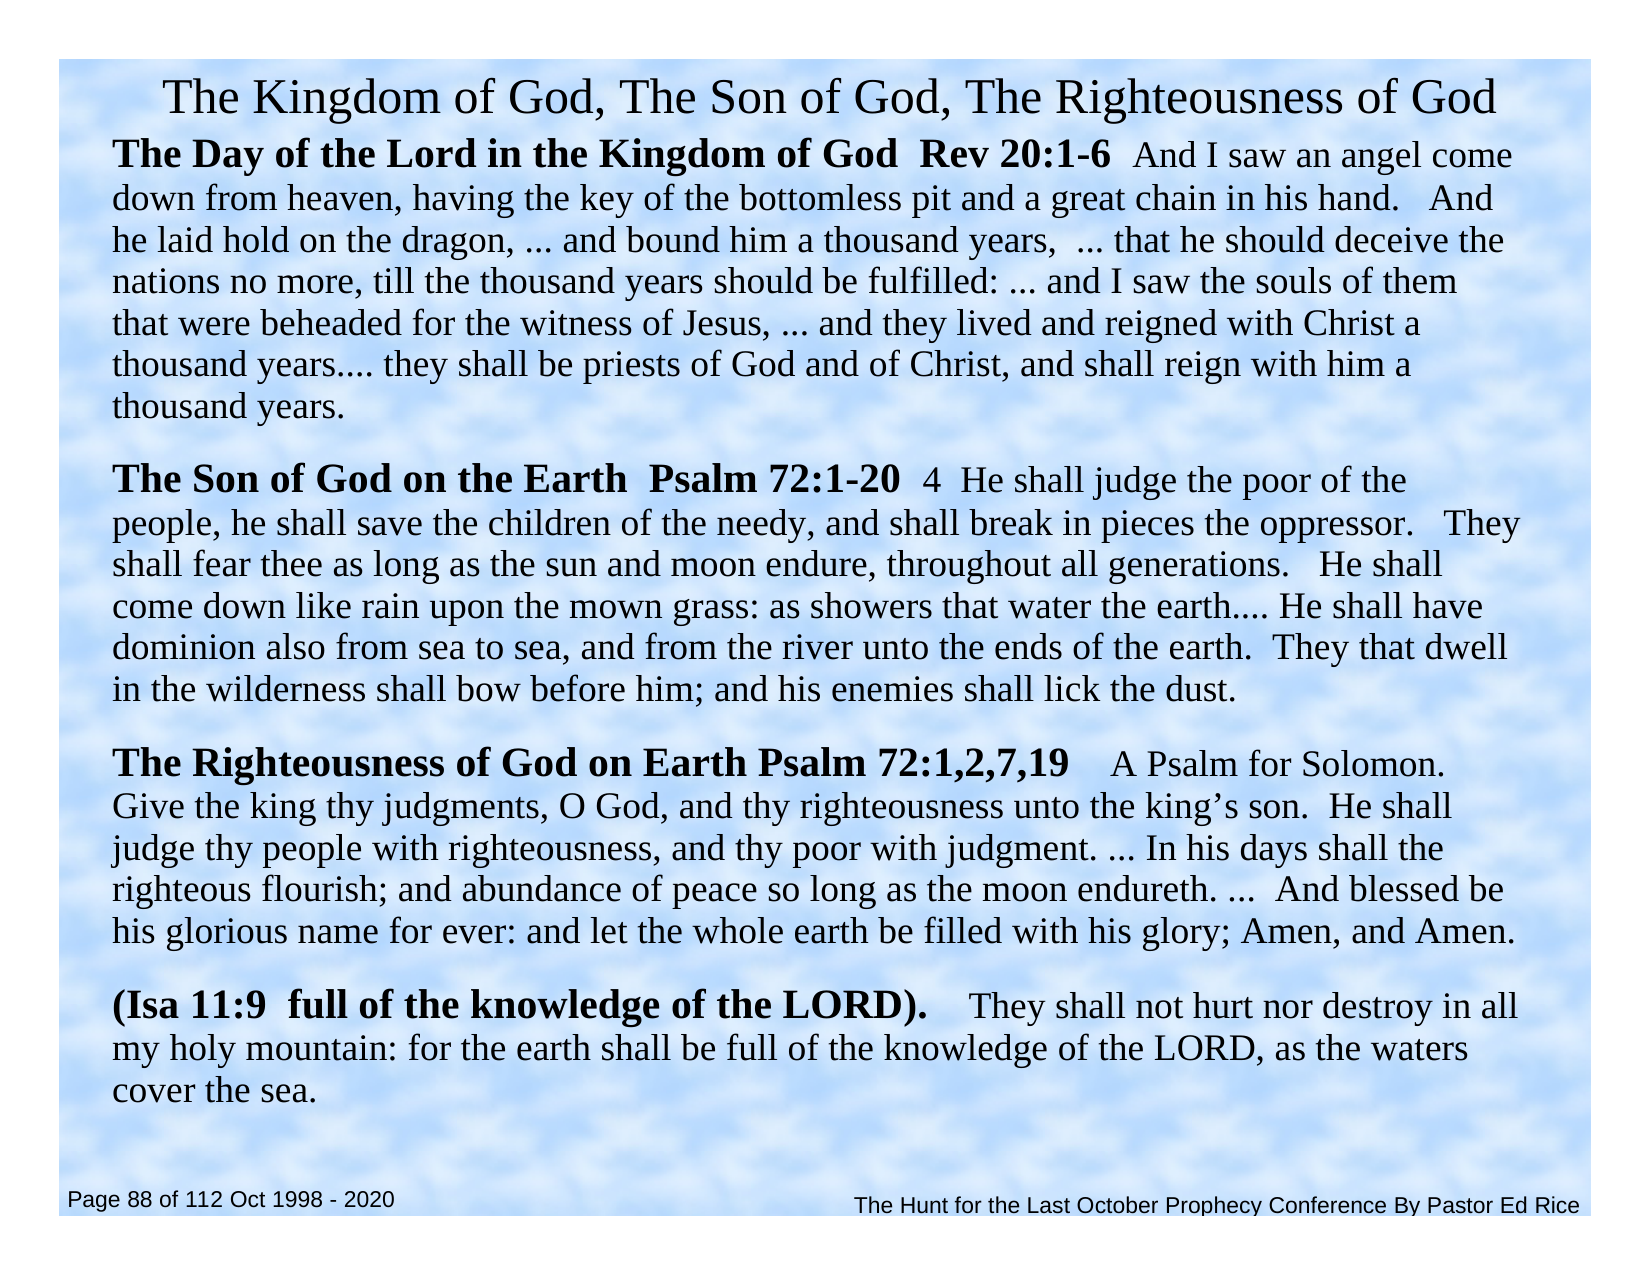

# The Kingdom of God, The Son of God, The Righteousness of God
The Day of the Lord in the Kingdom of God Rev 20:1-6 And I saw an angel come down from heaven, having the key of the bottomless pit and a great chain in his hand. And he laid hold on the dragon, ... and bound him a thousand years, ... that he should deceive the nations no more, till the thousand years should be fulfilled: ... and I saw the souls of them that were beheaded for the witness of Jesus, ... and they lived and reigned with Christ a thousand years.... they shall be priests of God and of Christ, and shall reign with him a thousand years.
The Son of God on the Earth Psalm 72:1-20 4 He shall judge the poor of the people, he shall save the children of the needy, and shall break in pieces the oppressor. They shall fear thee as long as the sun and moon endure, throughout all generations. He shall come down like rain upon the mown grass: as showers that water the earth.... He shall have dominion also from sea to sea, and from the river unto the ends of the earth. They that dwell in the wilderness shall bow before him; and his enemies shall lick the dust.
The Righteousness of God on Earth Psalm 72:1,2,7,19 A Psalm for Solomon. Give the king thy judgments, O God, and thy righteousness unto the king’s son. He shall judge thy people with righteousness, and thy poor with judgment. ... In his days shall the righteous flourish; and abundance of peace so long as the moon endureth. ... And blessed be his glorious name for ever: and let the whole earth be filled with his glory; Amen, and Amen.
(Isa 11:9 full of the knowledge of the LORD). They shall not hurt nor destroy in all my holy mountain: for the earth shall be full of the knowledge of the LORD, as the waters cover the sea.